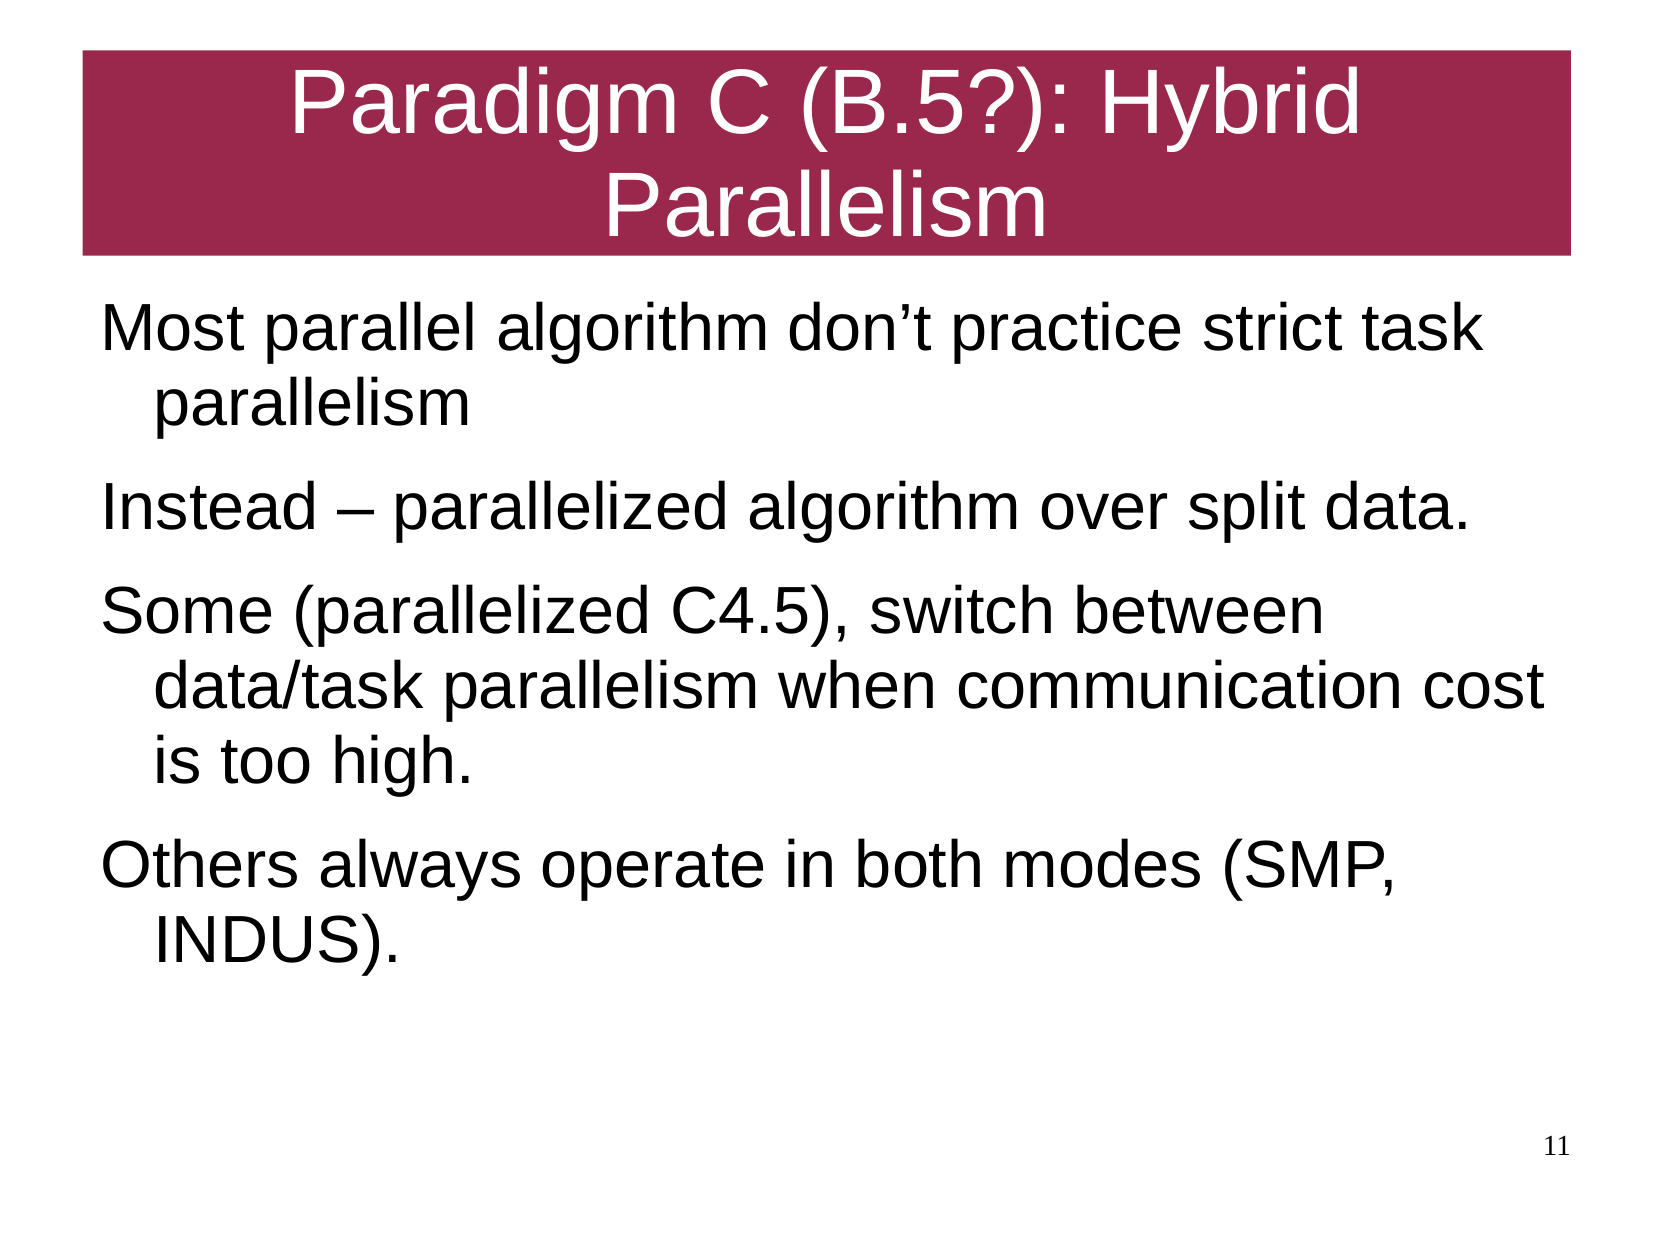

# Paradigm C (B.5?): Hybrid Parallelism
Most parallel algorithm don’t practice strict task parallelism
Instead – parallelized algorithm over split data.
Some (parallelized C4.5), switch between data/task parallelism when communication cost is too high.
Others always operate in both modes (SMP, INDUS).
11